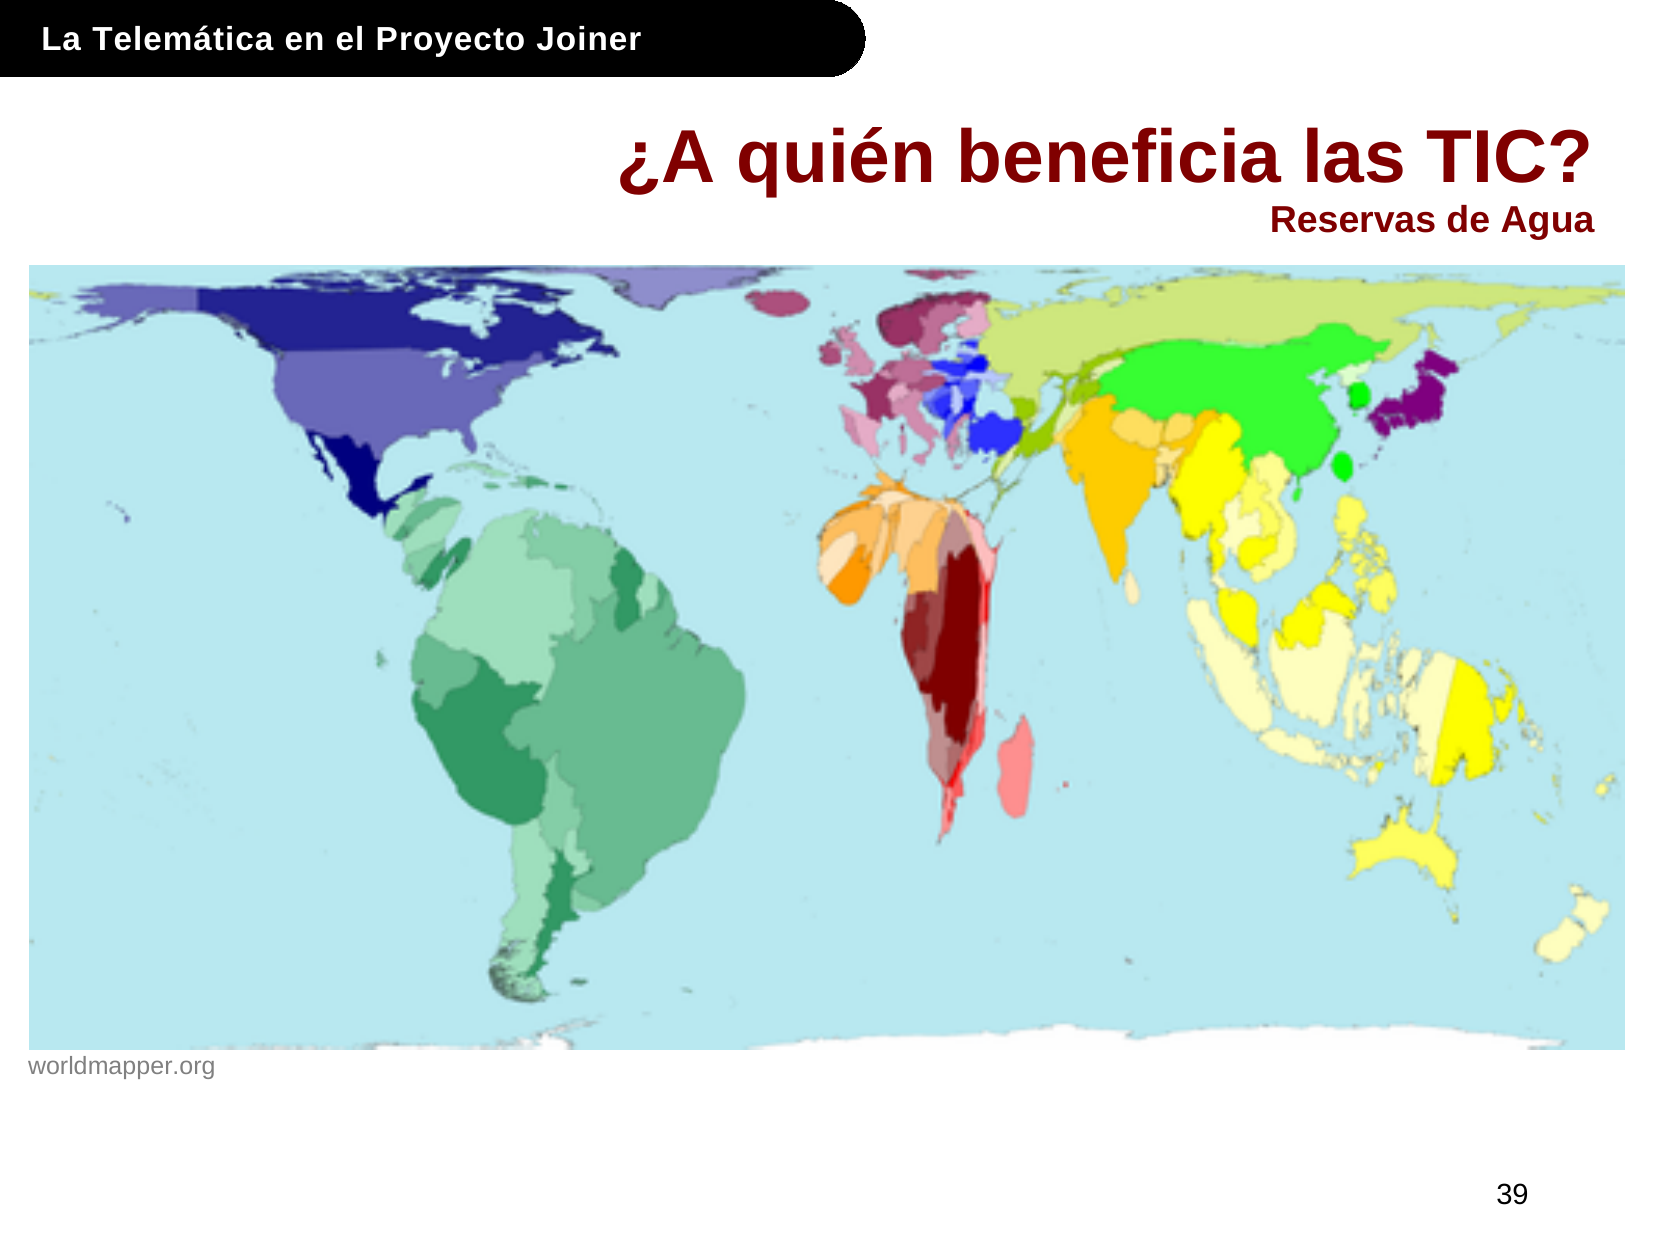

# ¿A quién beneficia las TIC? Reservas de Agua
worldmapper.org